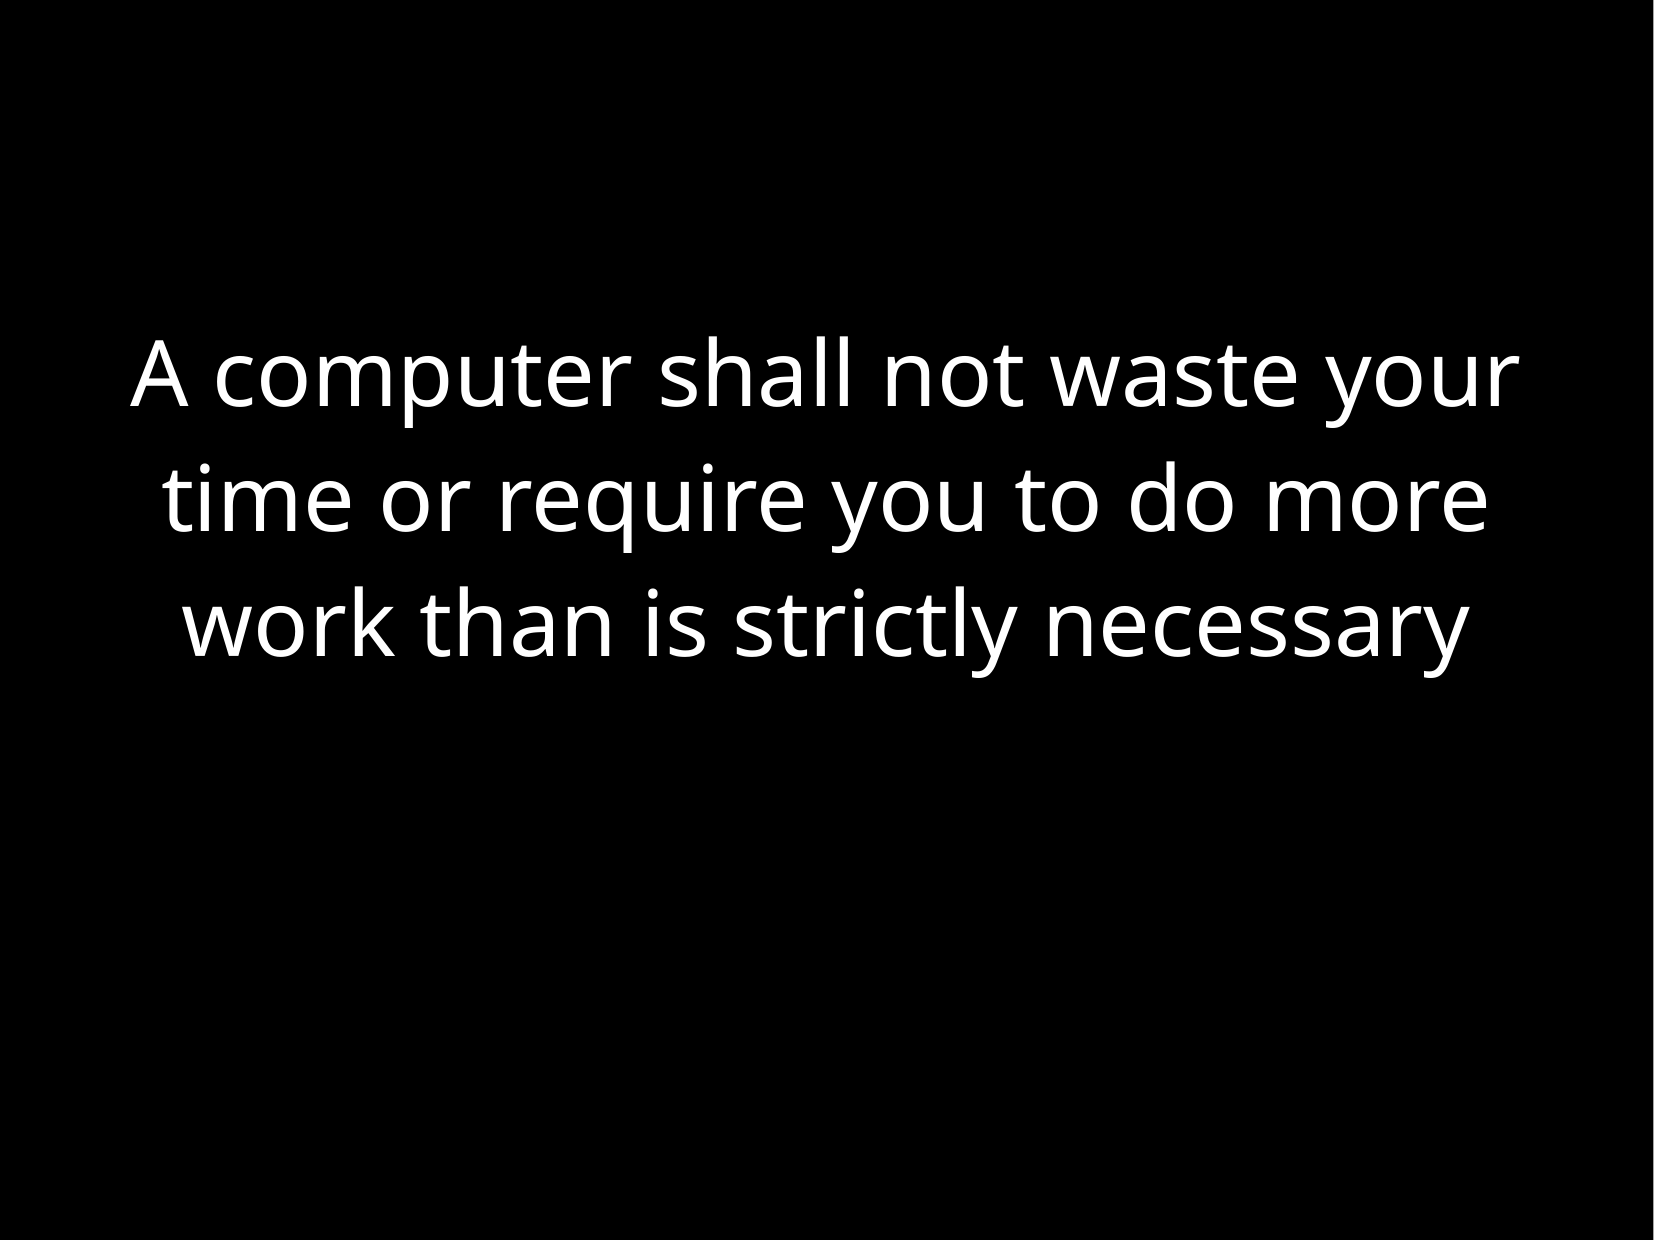

# A computer shall not waste your time or require you to do more work than is strictly necessary